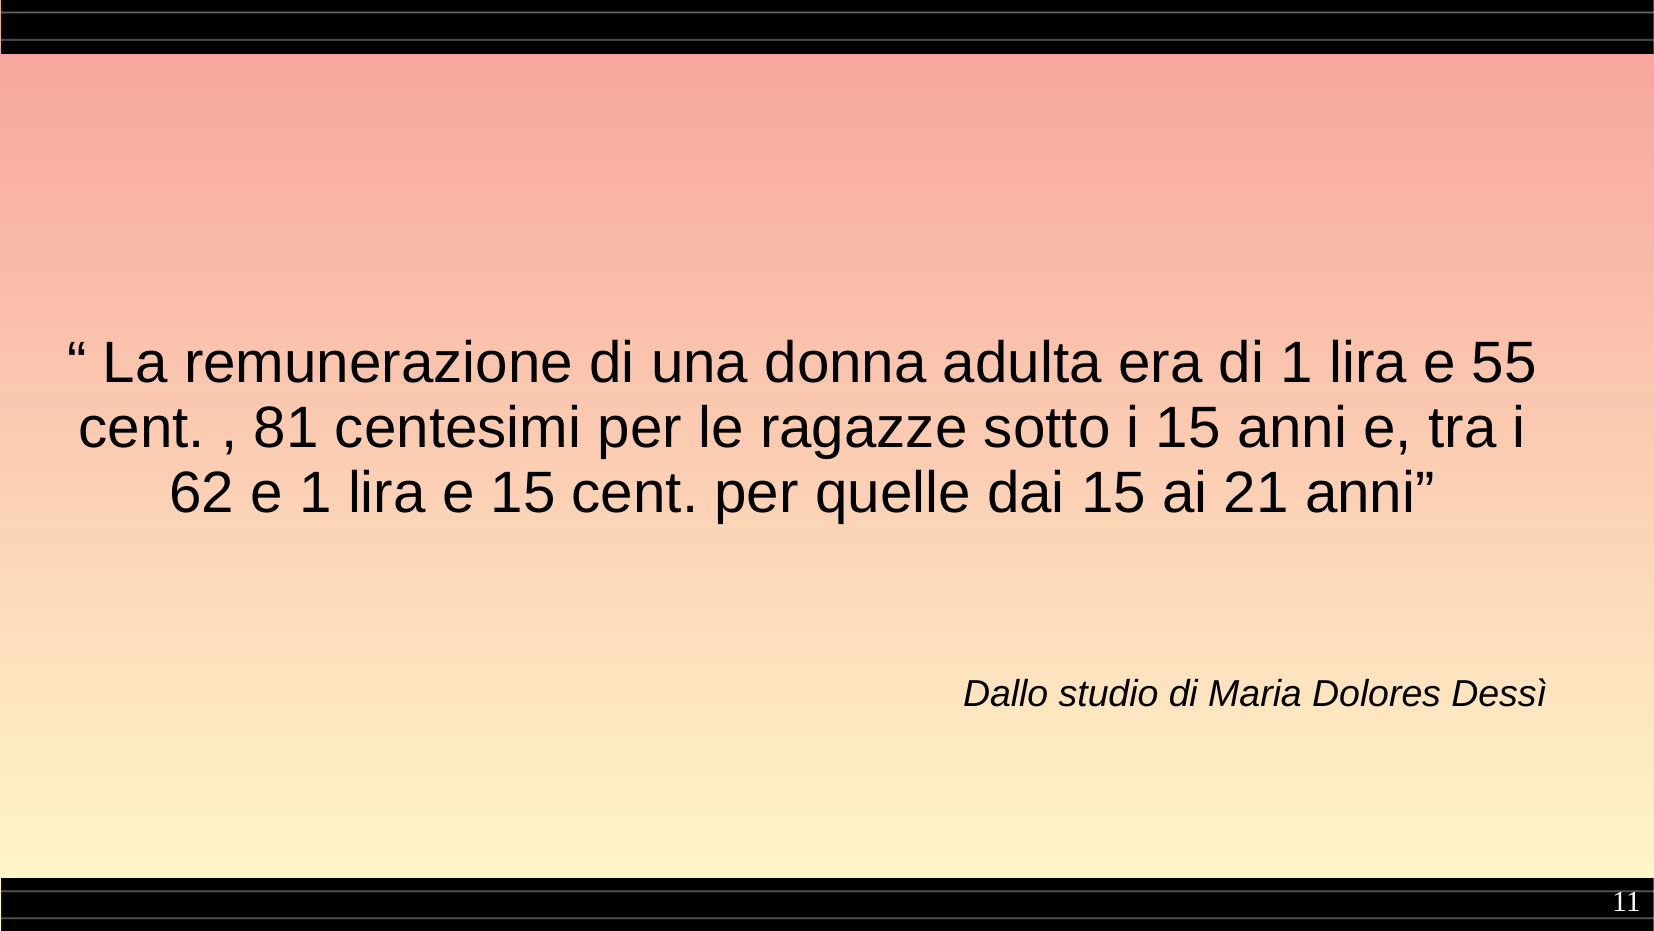

# “ La remunerazione di una donna adulta era di 1 lira e 55 cent. , 81 centesimi per le ragazze sotto i 15 anni e, tra i 62 e 1 lira e 15 cent. per quelle dai 15 ai 21 anni”
Dallo studio di Maria Dolores Dessì